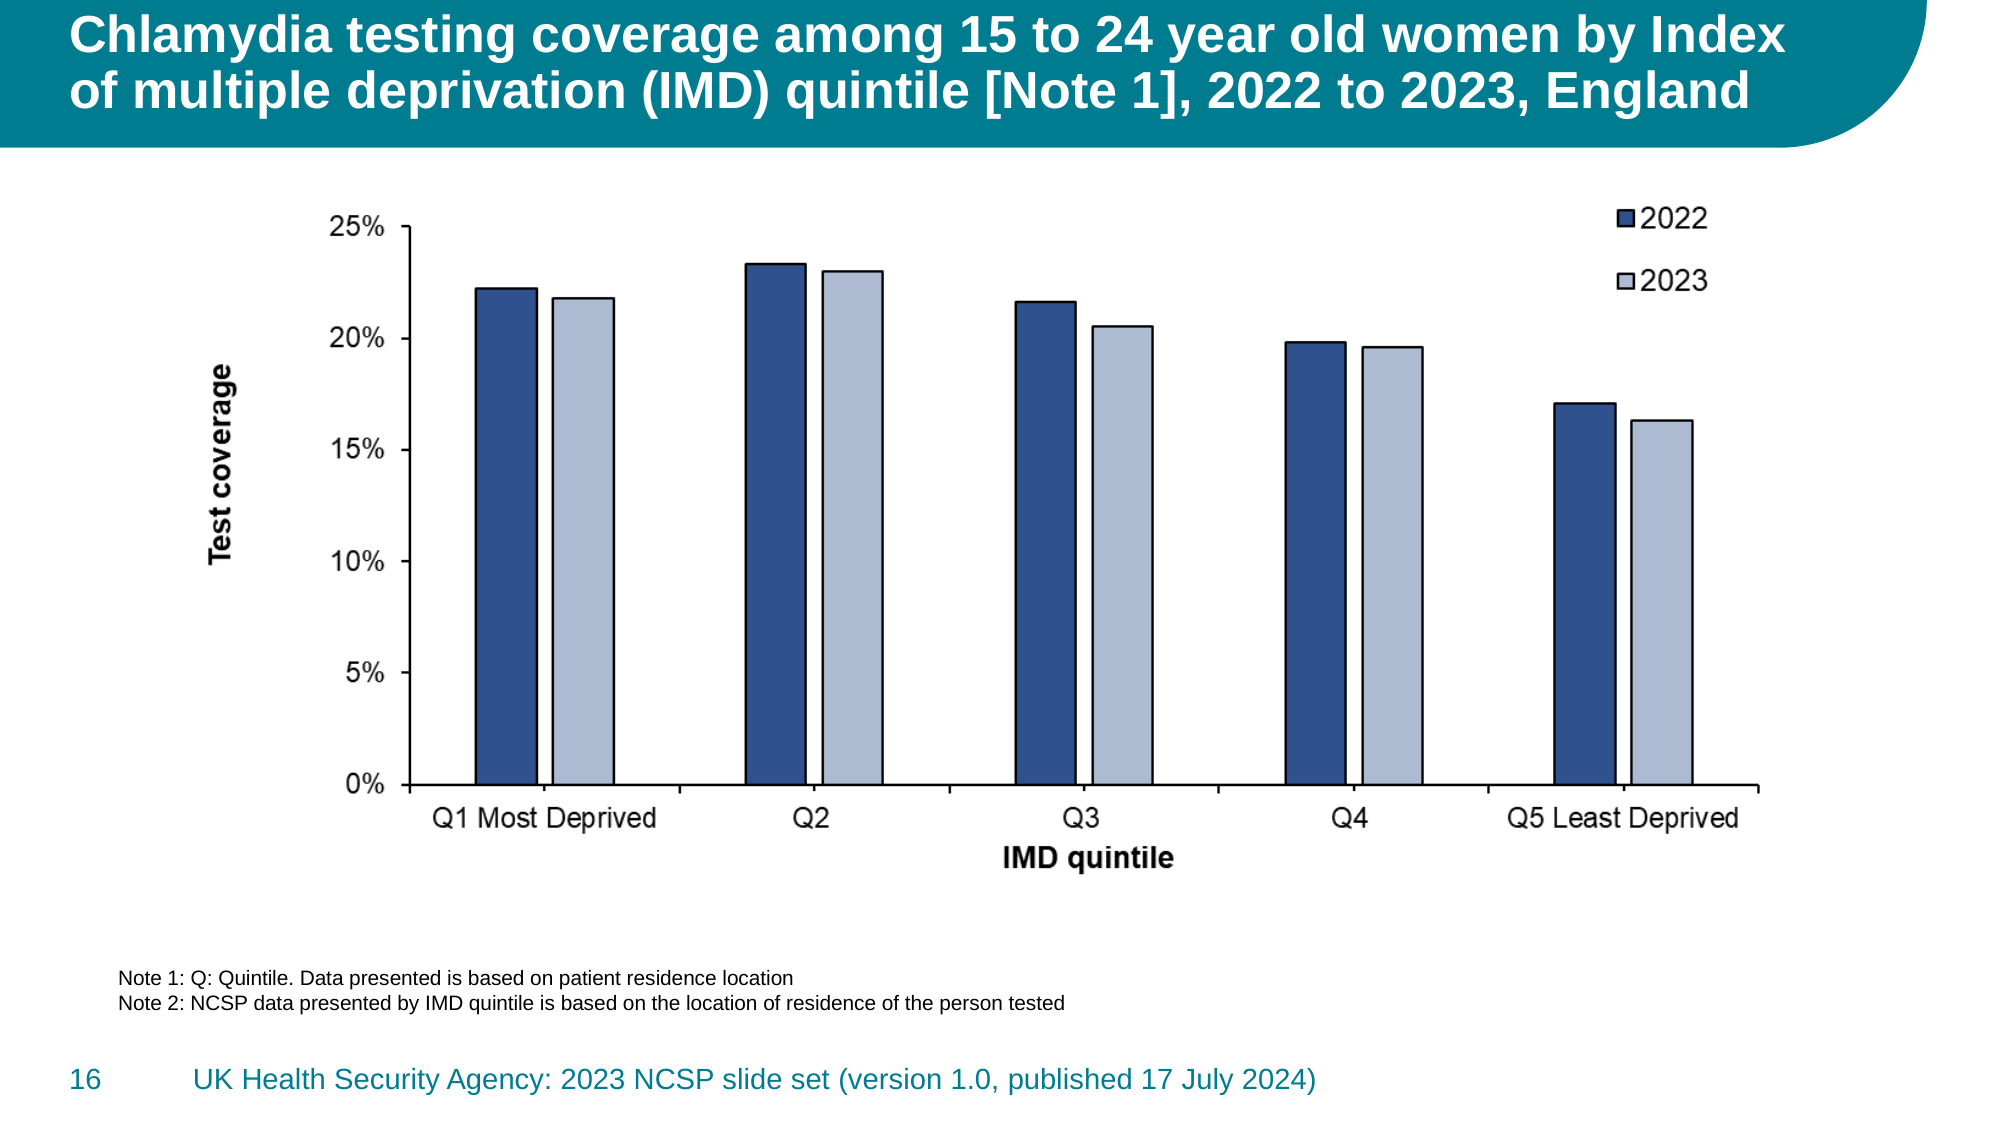

# Chlamydia testing coverage among 15 to 24 year old women by Index of multiple deprivation (IMD) quintile [Note 1], 2022 to 2023, England
Note 1: Q: Quintile. Data presented is based on patient residence location
Note 2: NCSP data presented by IMD quintile is based on the location of residence of the person tested
7
UK Health Security Agency: 2023 NCSP slide set (version 1.0, published 17 July 2024)